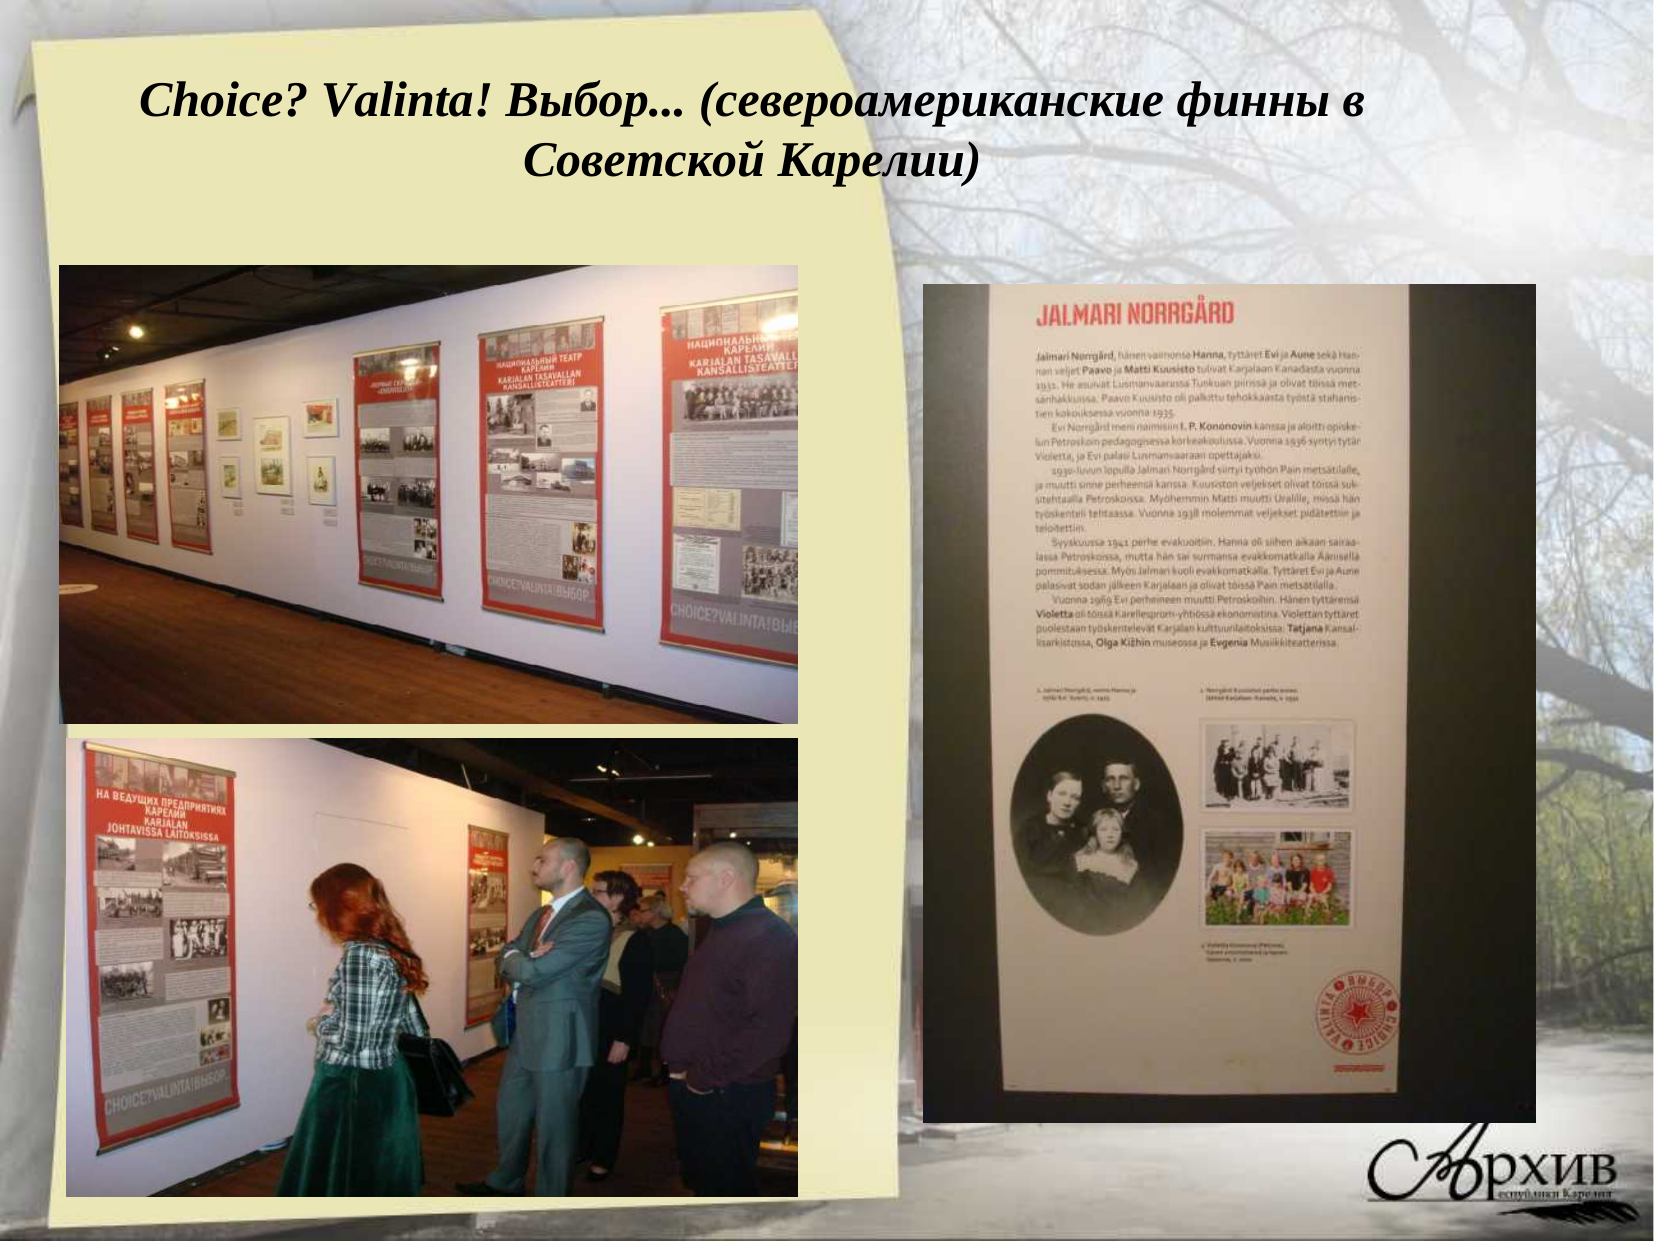

Choice? Valinta! Выбор... (североамериканские финны в Советской Карелии)